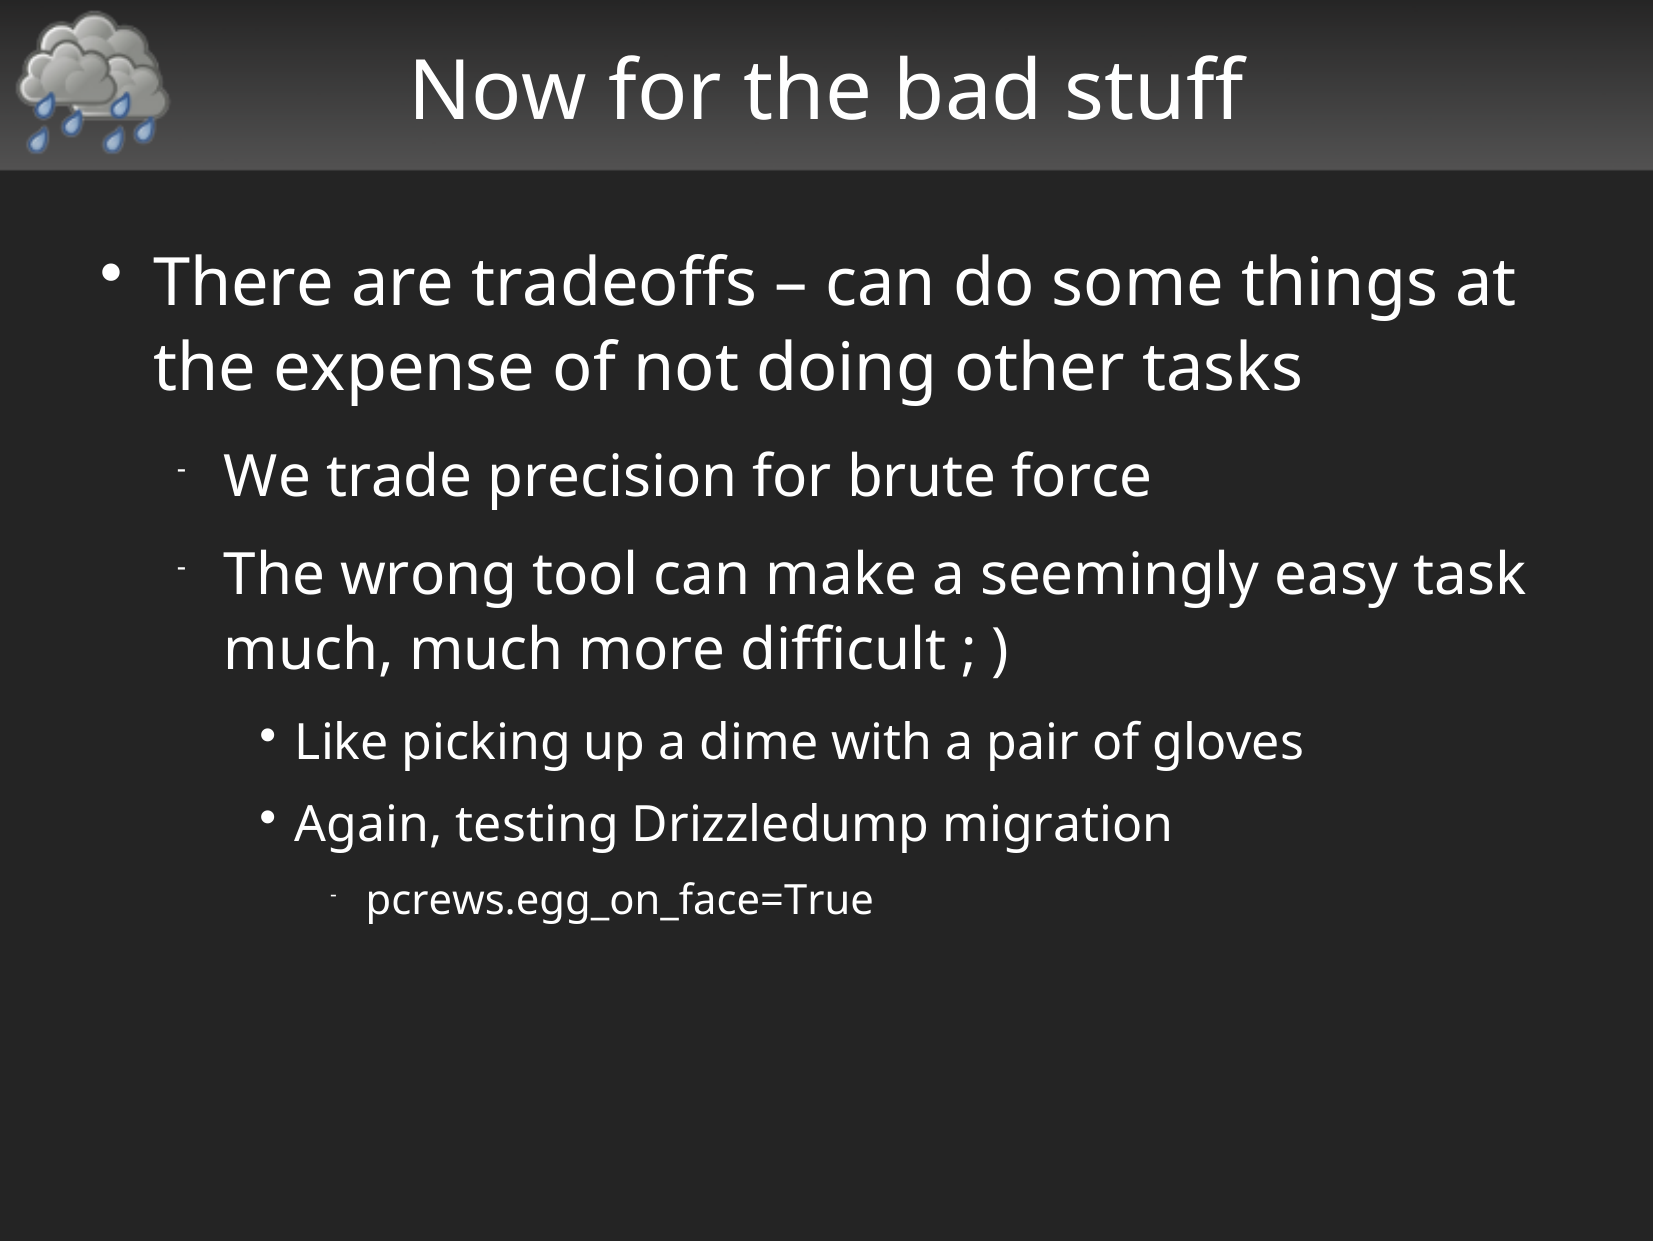

# Now for the bad stuff
There are tradeoffs – can do some things at the expense of not doing other tasks
We trade precision for brute force
The wrong tool can make a seemingly easy task much, much more difficult ; )
Like picking up a dime with a pair of gloves
Again, testing Drizzledump migration
pcrews.egg_on_face=True